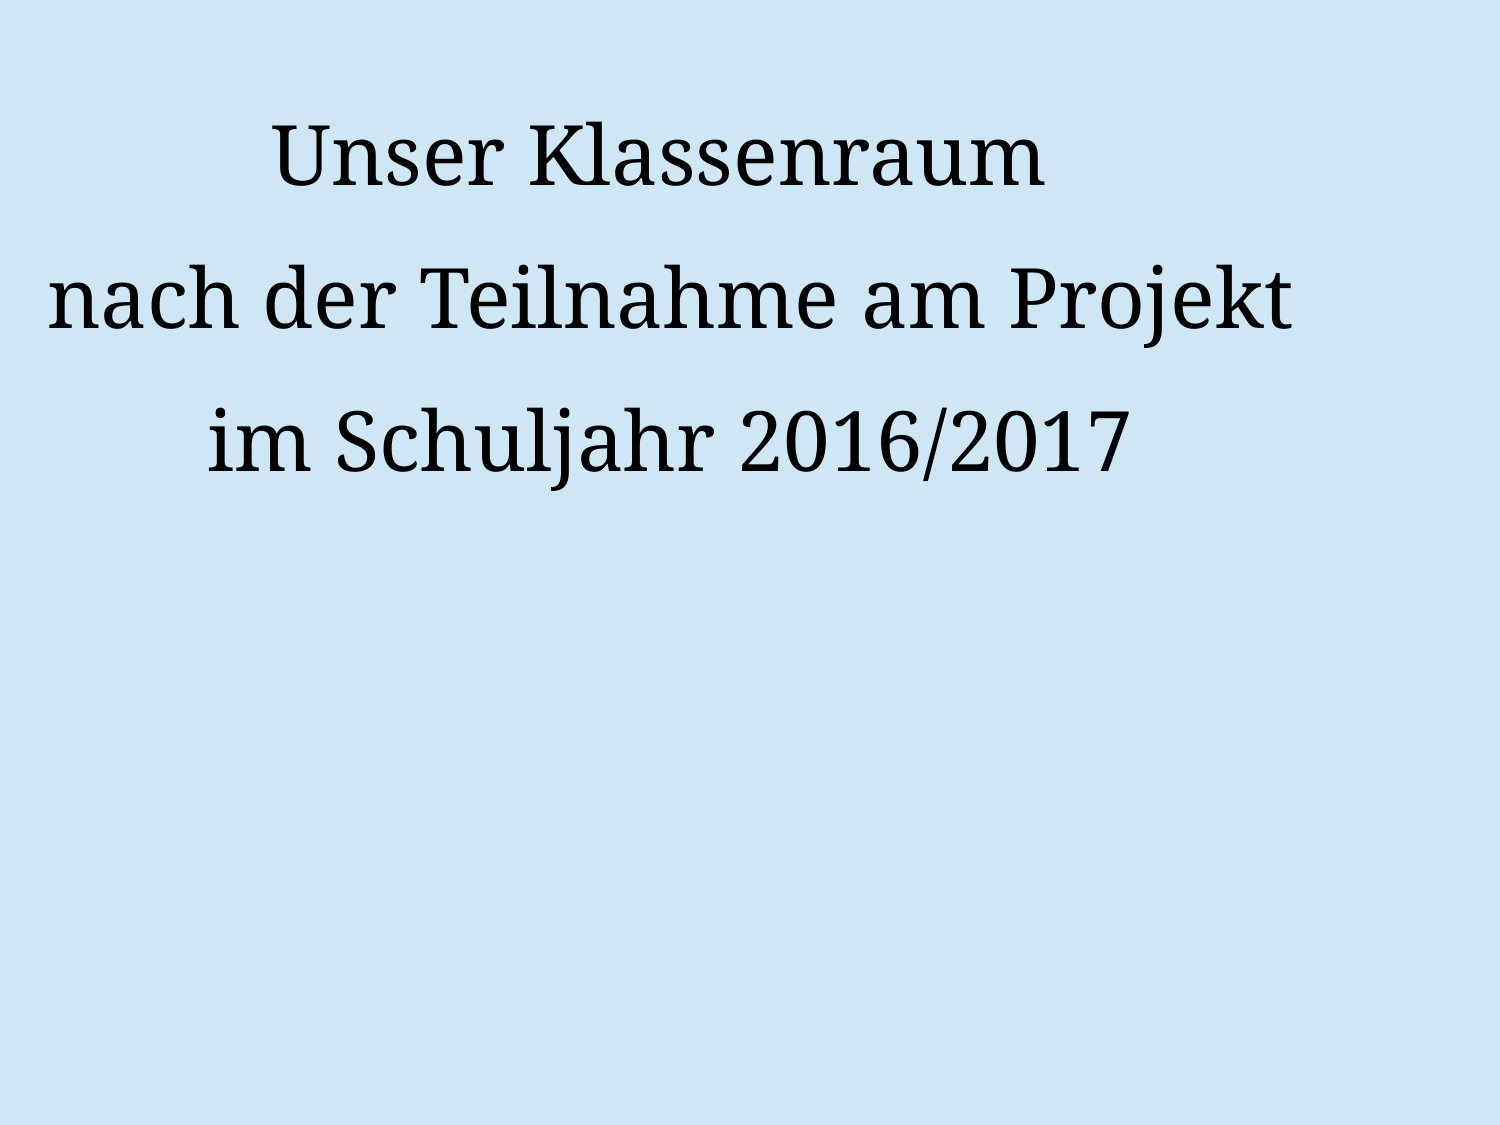

Unser Klassenraum
 nach der Teilnahme am Projekt
 im Schuljahr 2016/2017
#